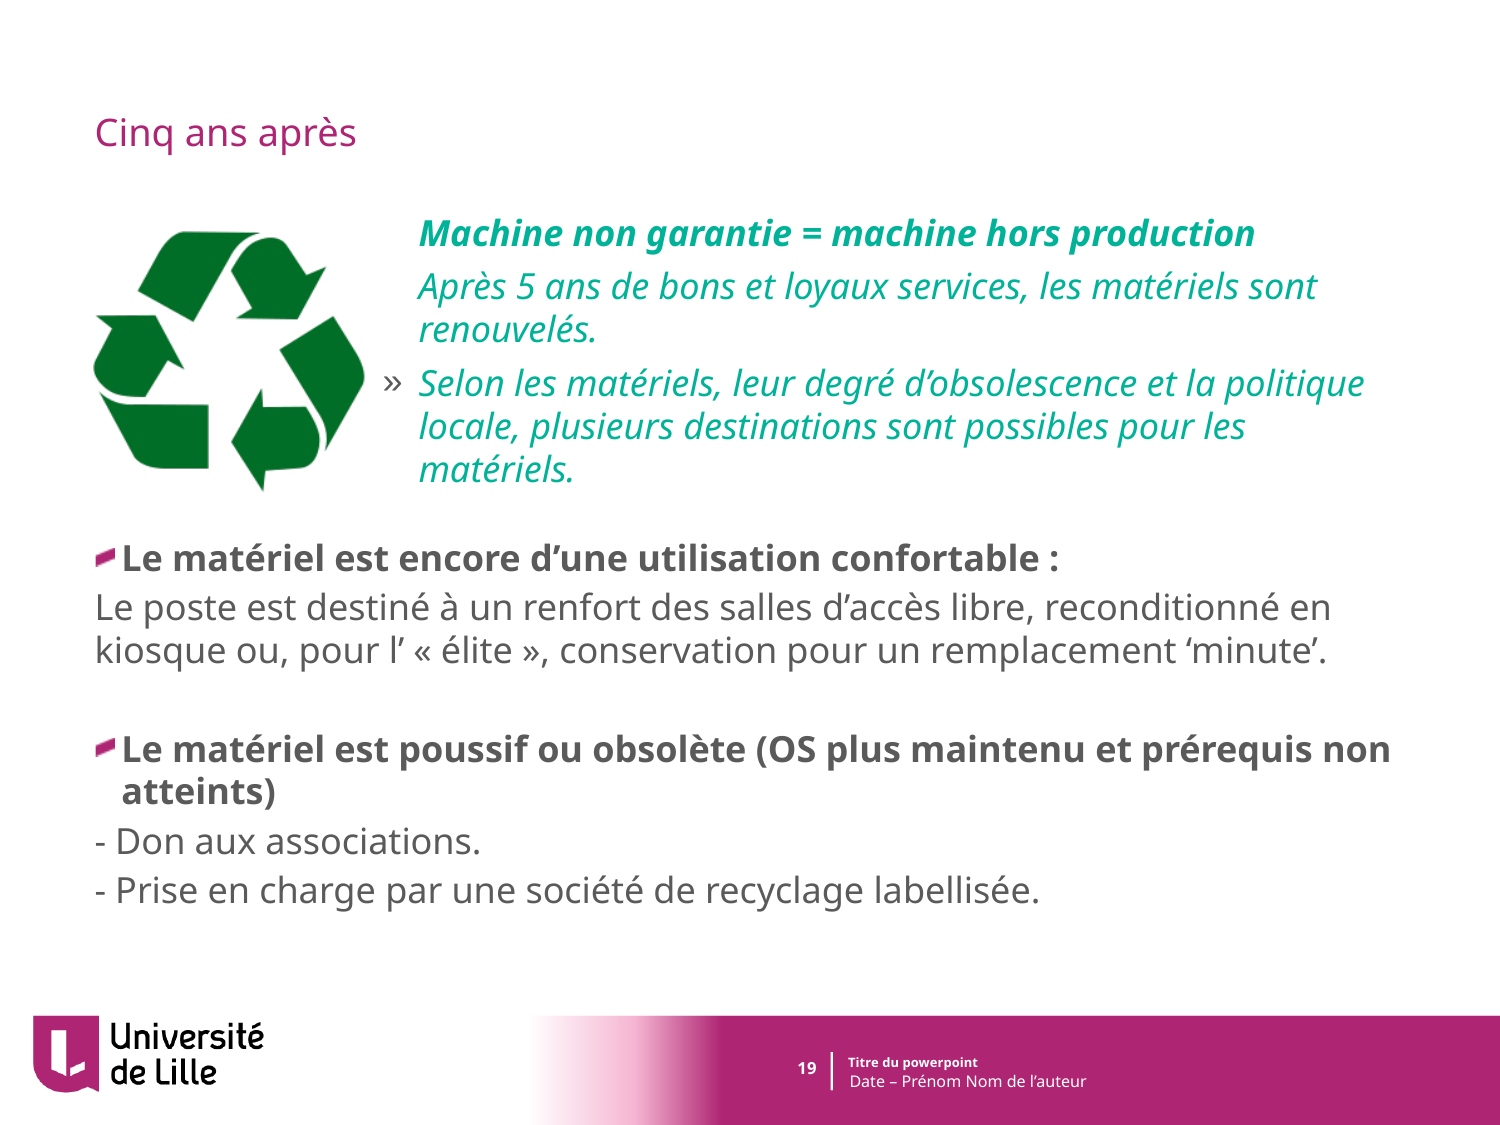

# Cinq ans après
Machine non garantie = machine hors production
Après 5 ans de bons et loyaux services, les matériels sont renouvelés.
Selon les matériels, leur degré d’obsolescence et la politique locale, plusieurs destinations sont possibles pour les matériels.
Le matériel est encore d’une utilisation confortable :
Le poste est destiné à un renfort des salles d’accès libre, reconditionné en kiosque ou, pour l’ « élite », conservation pour un remplacement ‘minute’.
Le matériel est poussif ou obsolète (OS plus maintenu et prérequis non atteints)
- Don aux associations.
- Prise en charge par une société de recyclage labellisée.
Titre du powerpoint
Date – Prénom Nom de l’auteur